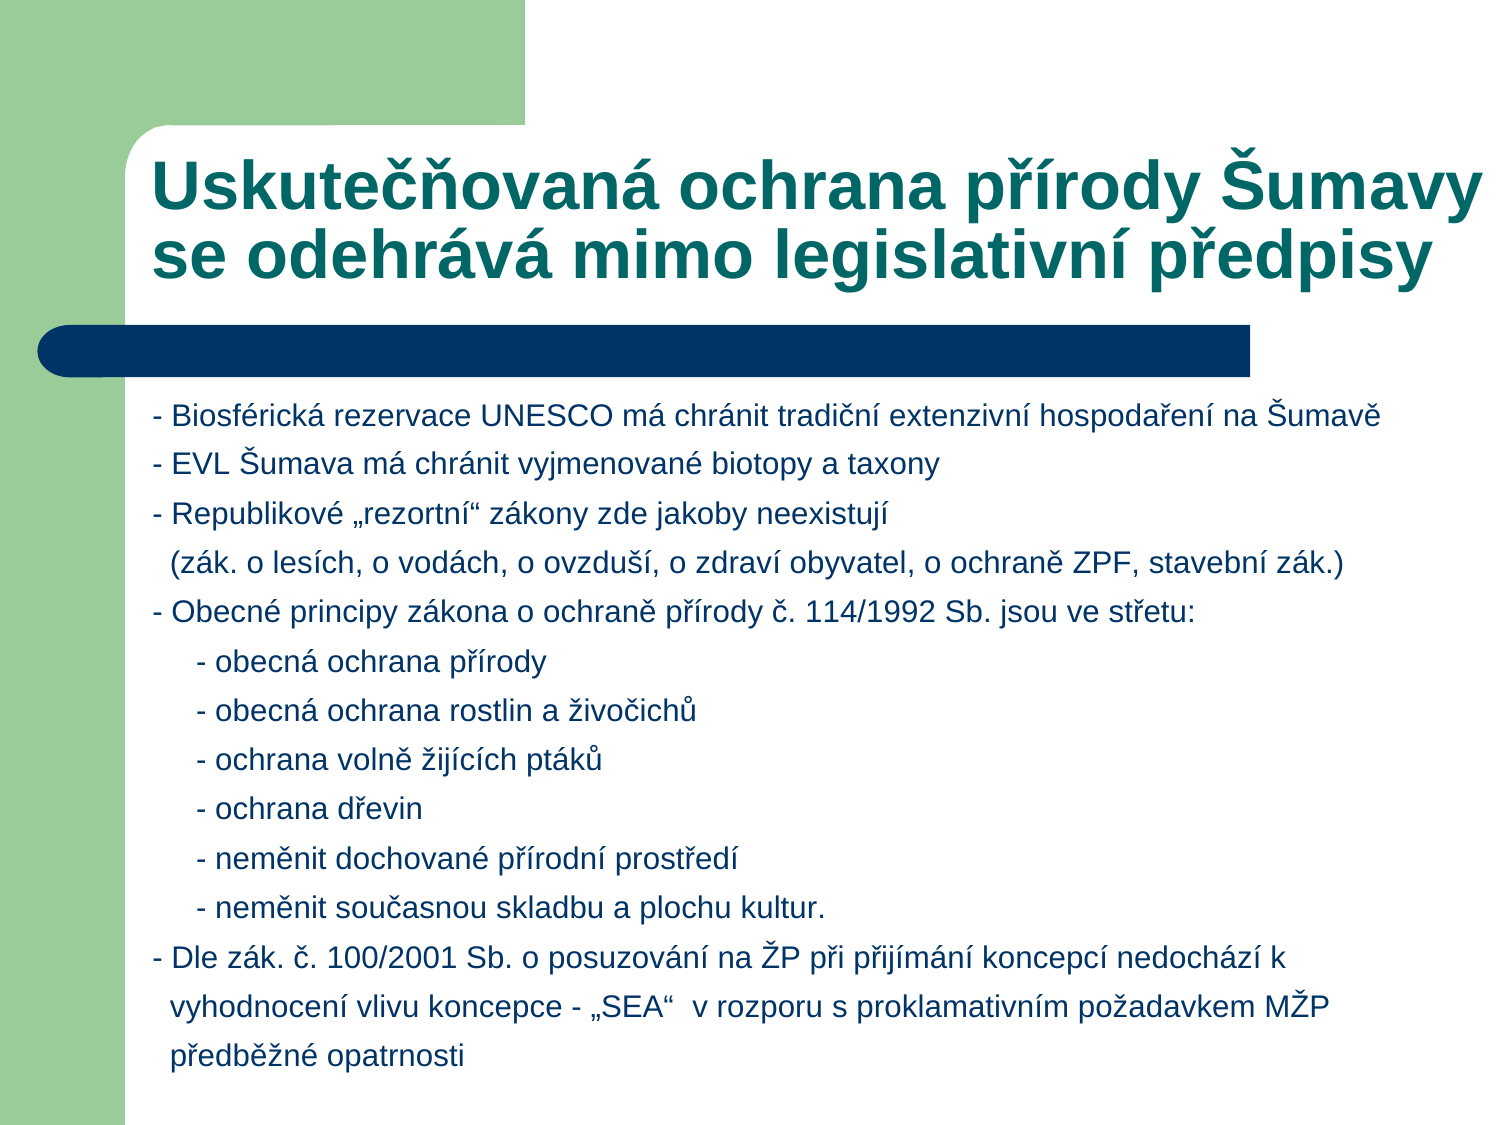

# Uskutečňovaná ochrana přírody Šumavy se odehrává mimo legislativní předpisy
- Biosférická rezervace UNESCO má chránit tradiční extenzivní hospodaření na Šumavě
- EVL Šumava má chránit vyjmenované biotopy a taxony
- Republikové „rezortní“ zákony zde jakoby neexistují
 (zák. o lesích, o vodách, o ovzduší, o zdraví obyvatel, o ochraně ZPF, stavební zák.)
- Obecné principy zákona o ochraně přírody č. 114/1992 Sb. jsou ve střetu:
 - obecná ochrana přírody
 - obecná ochrana rostlin a živočichů
 - ochrana volně žijících ptáků
 - ochrana dřevin
 - neměnit dochované přírodní prostředí
 - neměnit současnou skladbu a plochu kultur.
- Dle zák. č. 100/2001 Sb. o posuzování na ŽP při přijímání koncepcí nedochází k
 vyhodnocení vlivu koncepce - „SEA“ v rozporu s proklamativním požadavkem MŽP
 předběžné opatrnosti